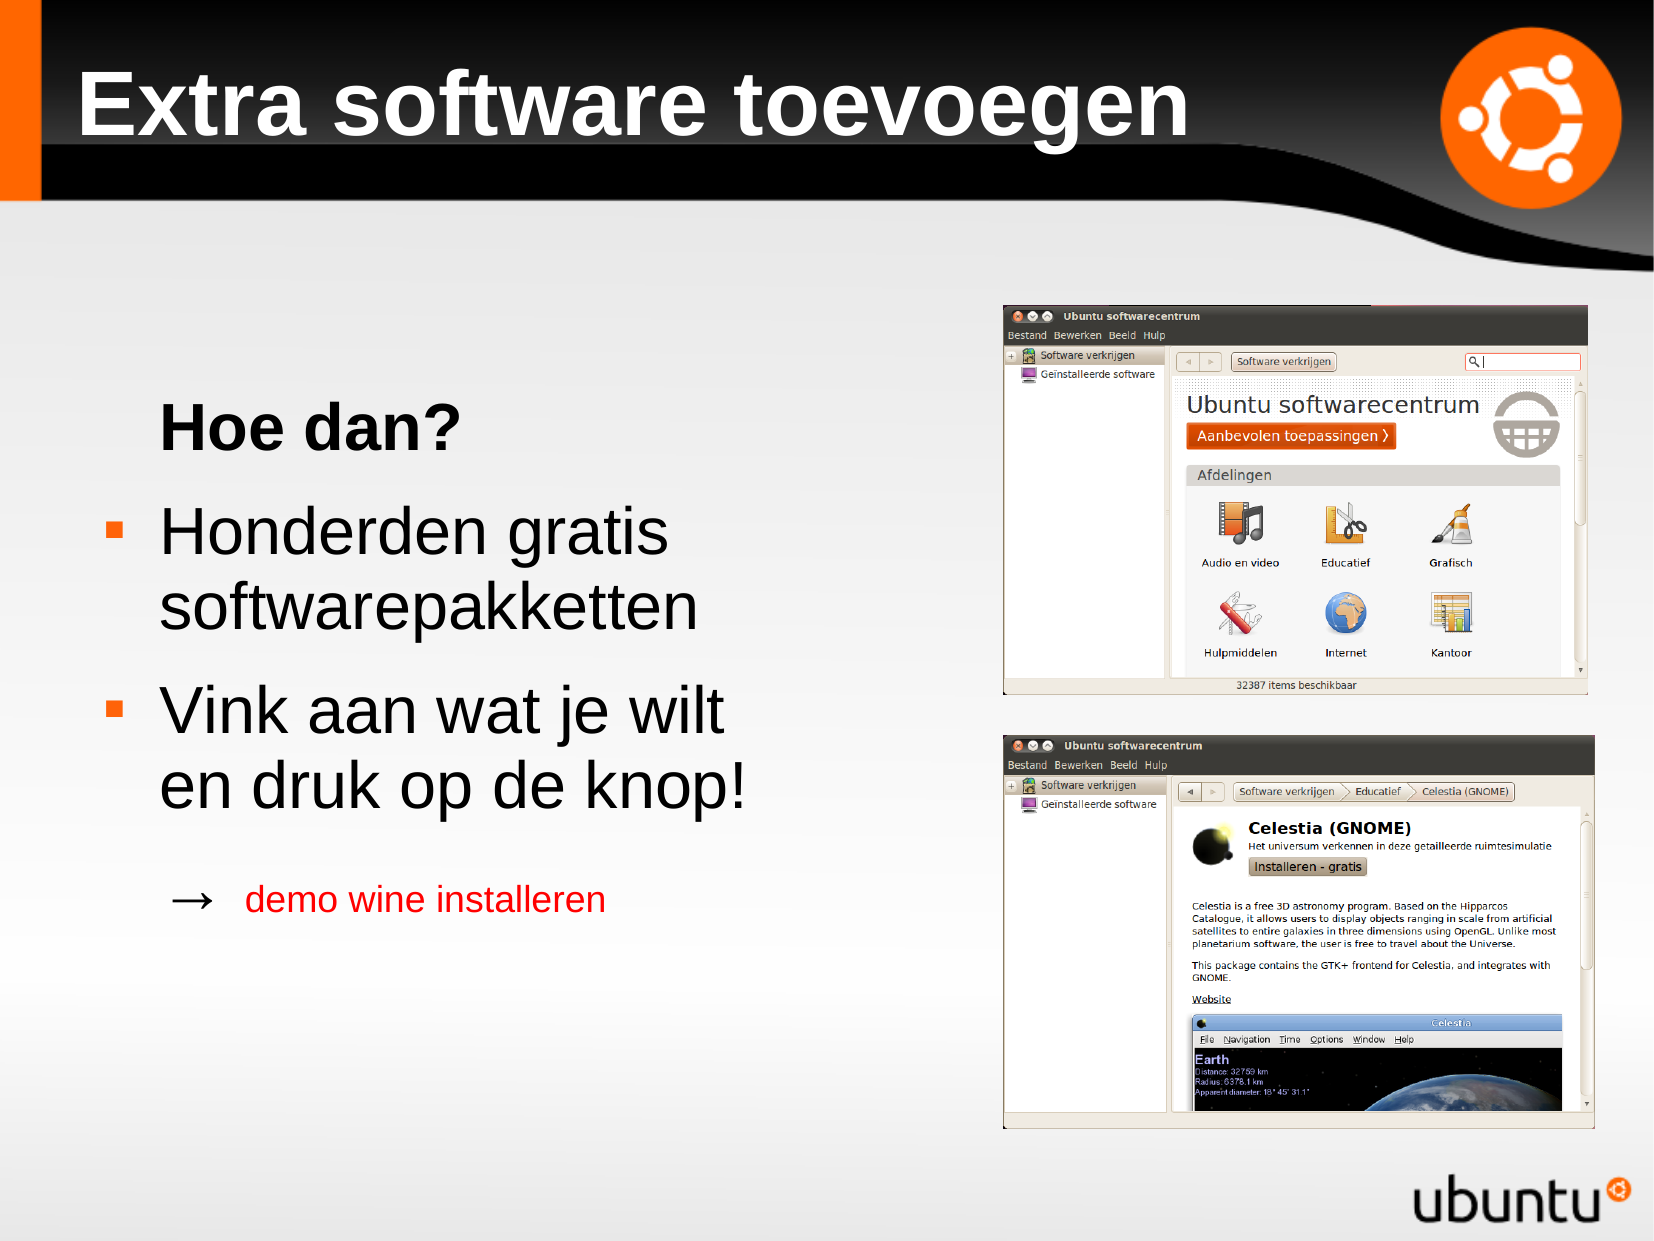

# Extra software toevoegen
Hoe dan?
Honderden gratis softwarepakketten
Vink aan wat je wilt en druk op de knop!
→ demo wine installeren